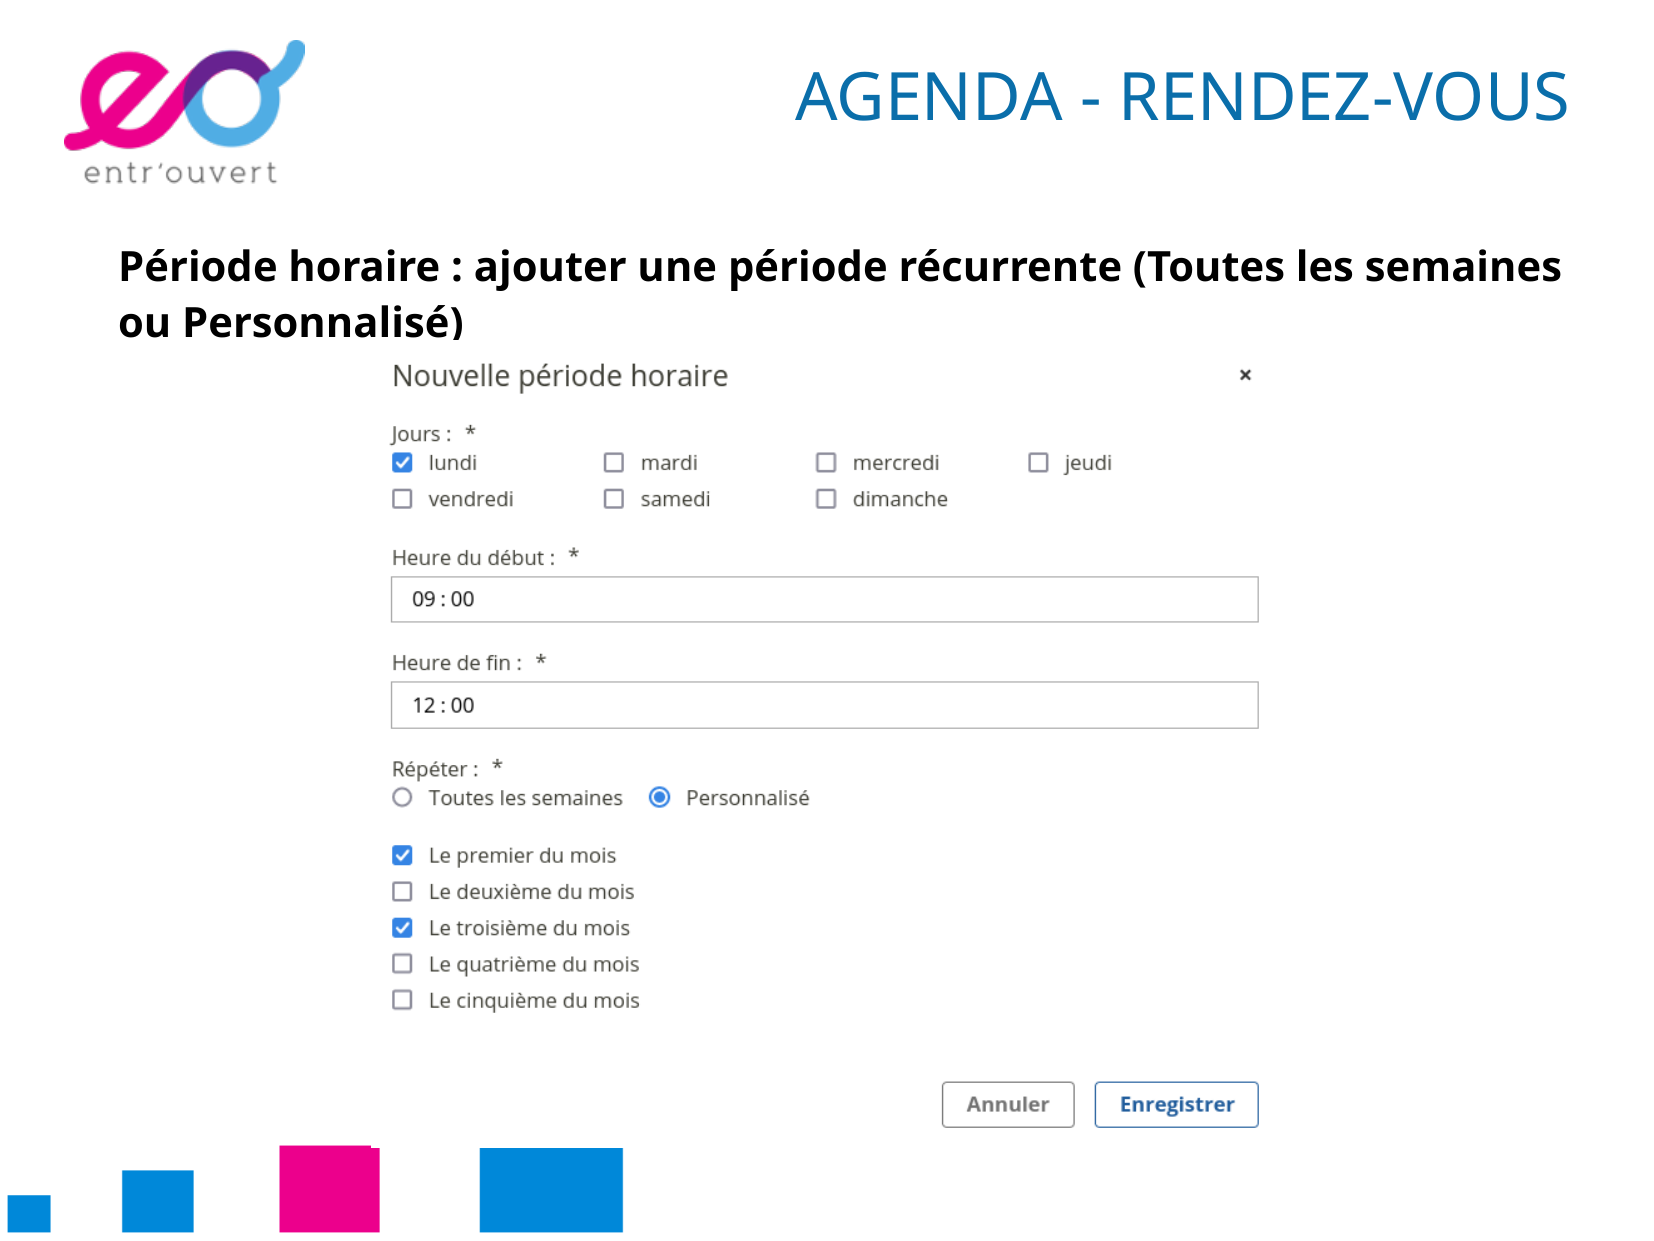

# Agenda - Rendez-vous
Période horaire : ajouter une période récurrente (Toutes les semaines ou Personnalisé)